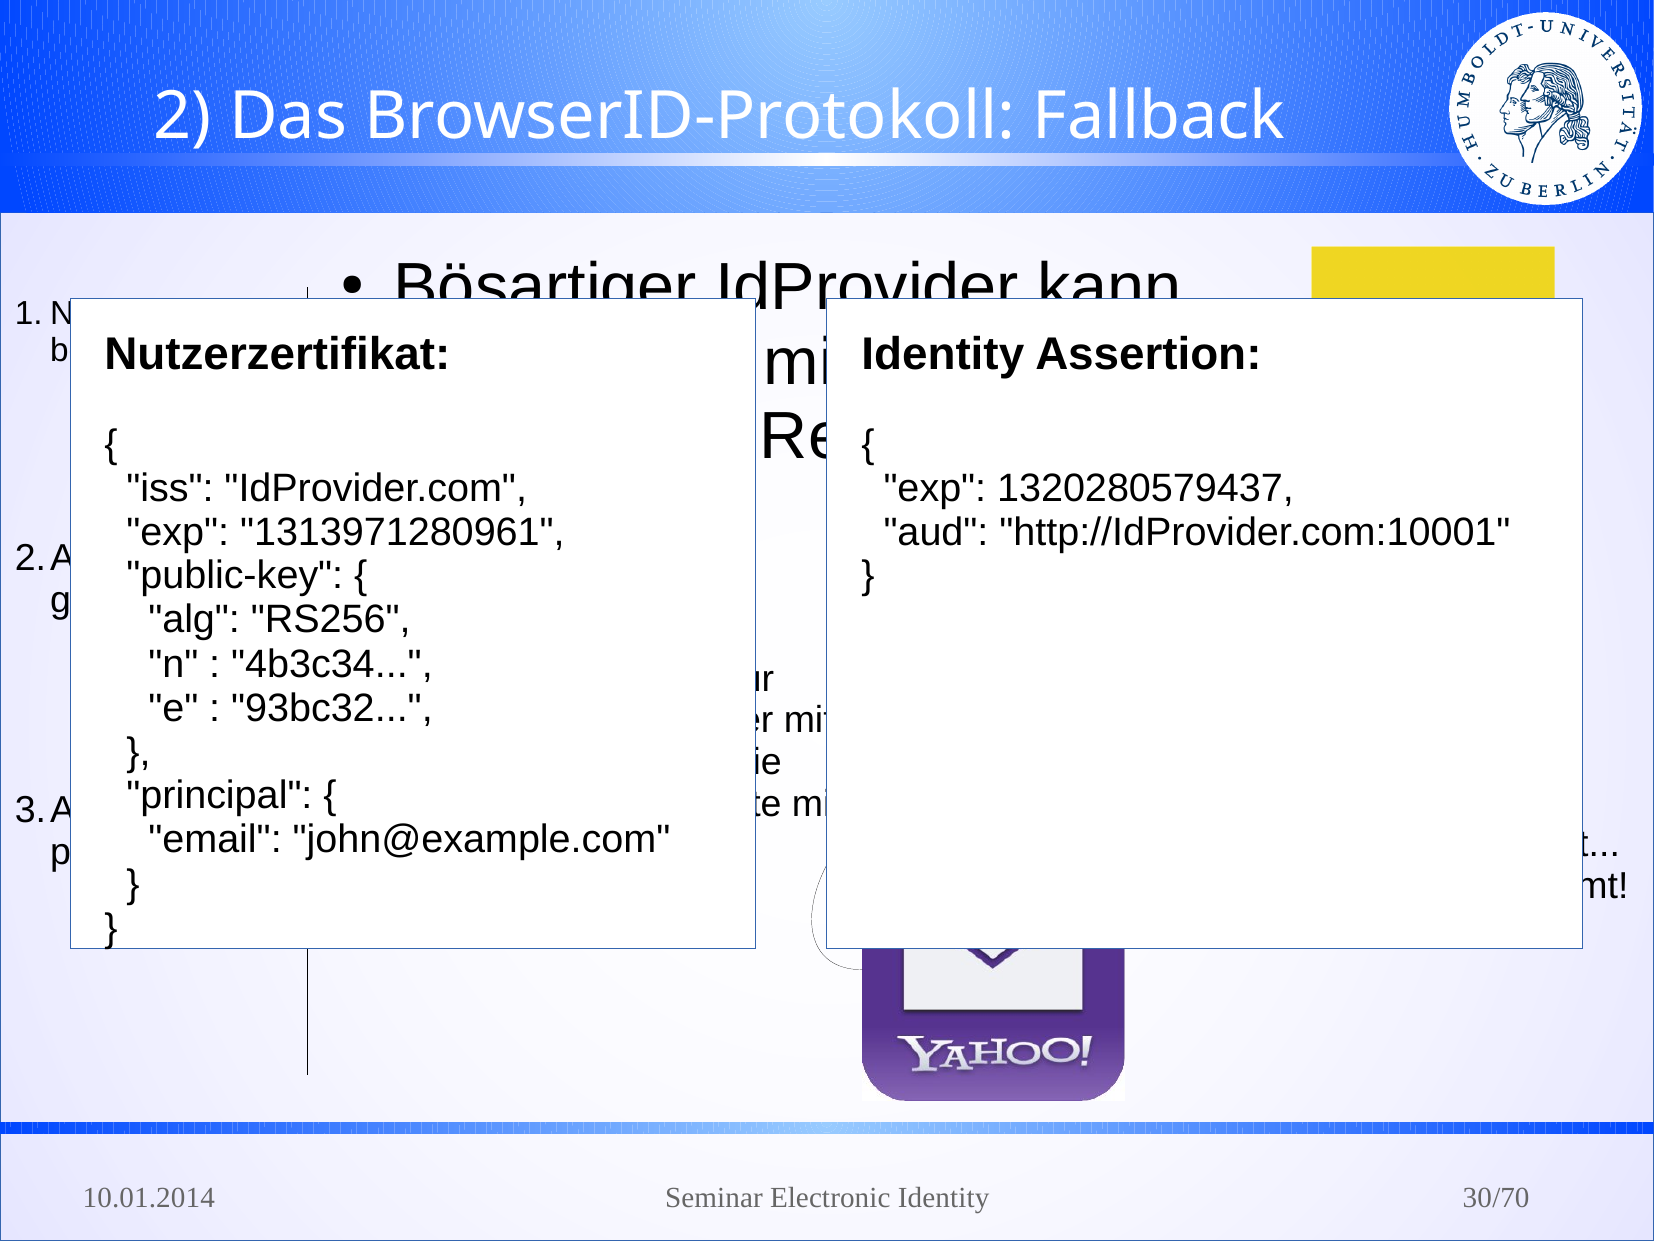

# 2) Das BrowserID-Protokoll: Fallback
Bösartiger IdProvider kann sich einfach mit dem eigenen Account bei Relying Party anmelden?
Nutzerzertifikat bereitstellen
Assertion generieren
Assertion prüfen
Nutzerzertifikat:
{
 "iss": "IdProvider.com",
 "exp": "1313971280961",
 "public-key": {
 "alg": "RS256",
 "n" : "4b3c34...",
 "e" : "93bc32...",
 },
 "principal": {
 "email": "john@example.com"
 }
}
Identity Assertion:
{
 "exp": 1320280579437,
 "aud": "http://IdProvider.com:10001"
}
Public Key des IdProviders
Nutzerzertifikat + Assertion
Prüft... Stimmt!
Erstellt Nutzerzertifikat für irgendeinen seiner Nutzer mit eigenem Public Key sowie Assertion für eine Website mit zugehörigem privaten
Schlüssel
10.01.2014
Seminar Electronic Identity